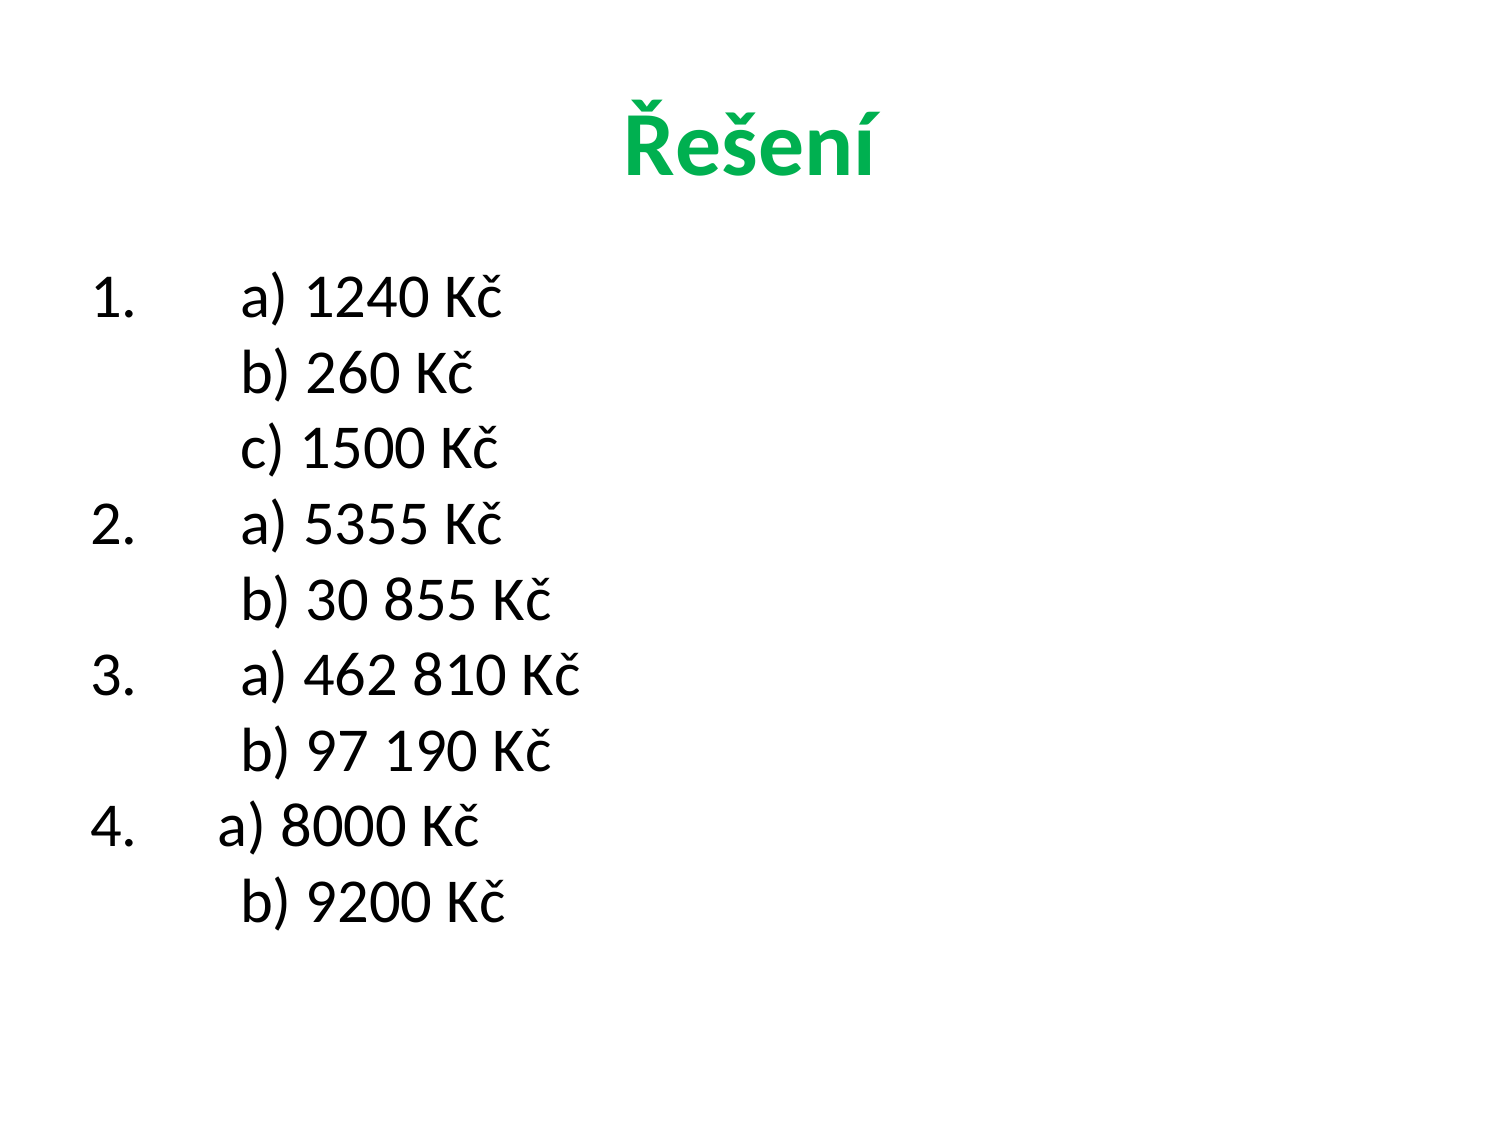

# Řešení
1.		a) 1240 Kč
		b) 260 Kč
		c) 1500 Kč
2. 	a) 5355 Kč
		b) 30 855 Kč
3.		a) 462 810 Kč
		b) 97 190 Kč
 a) 8000 Kč
		b) 9200 Kč